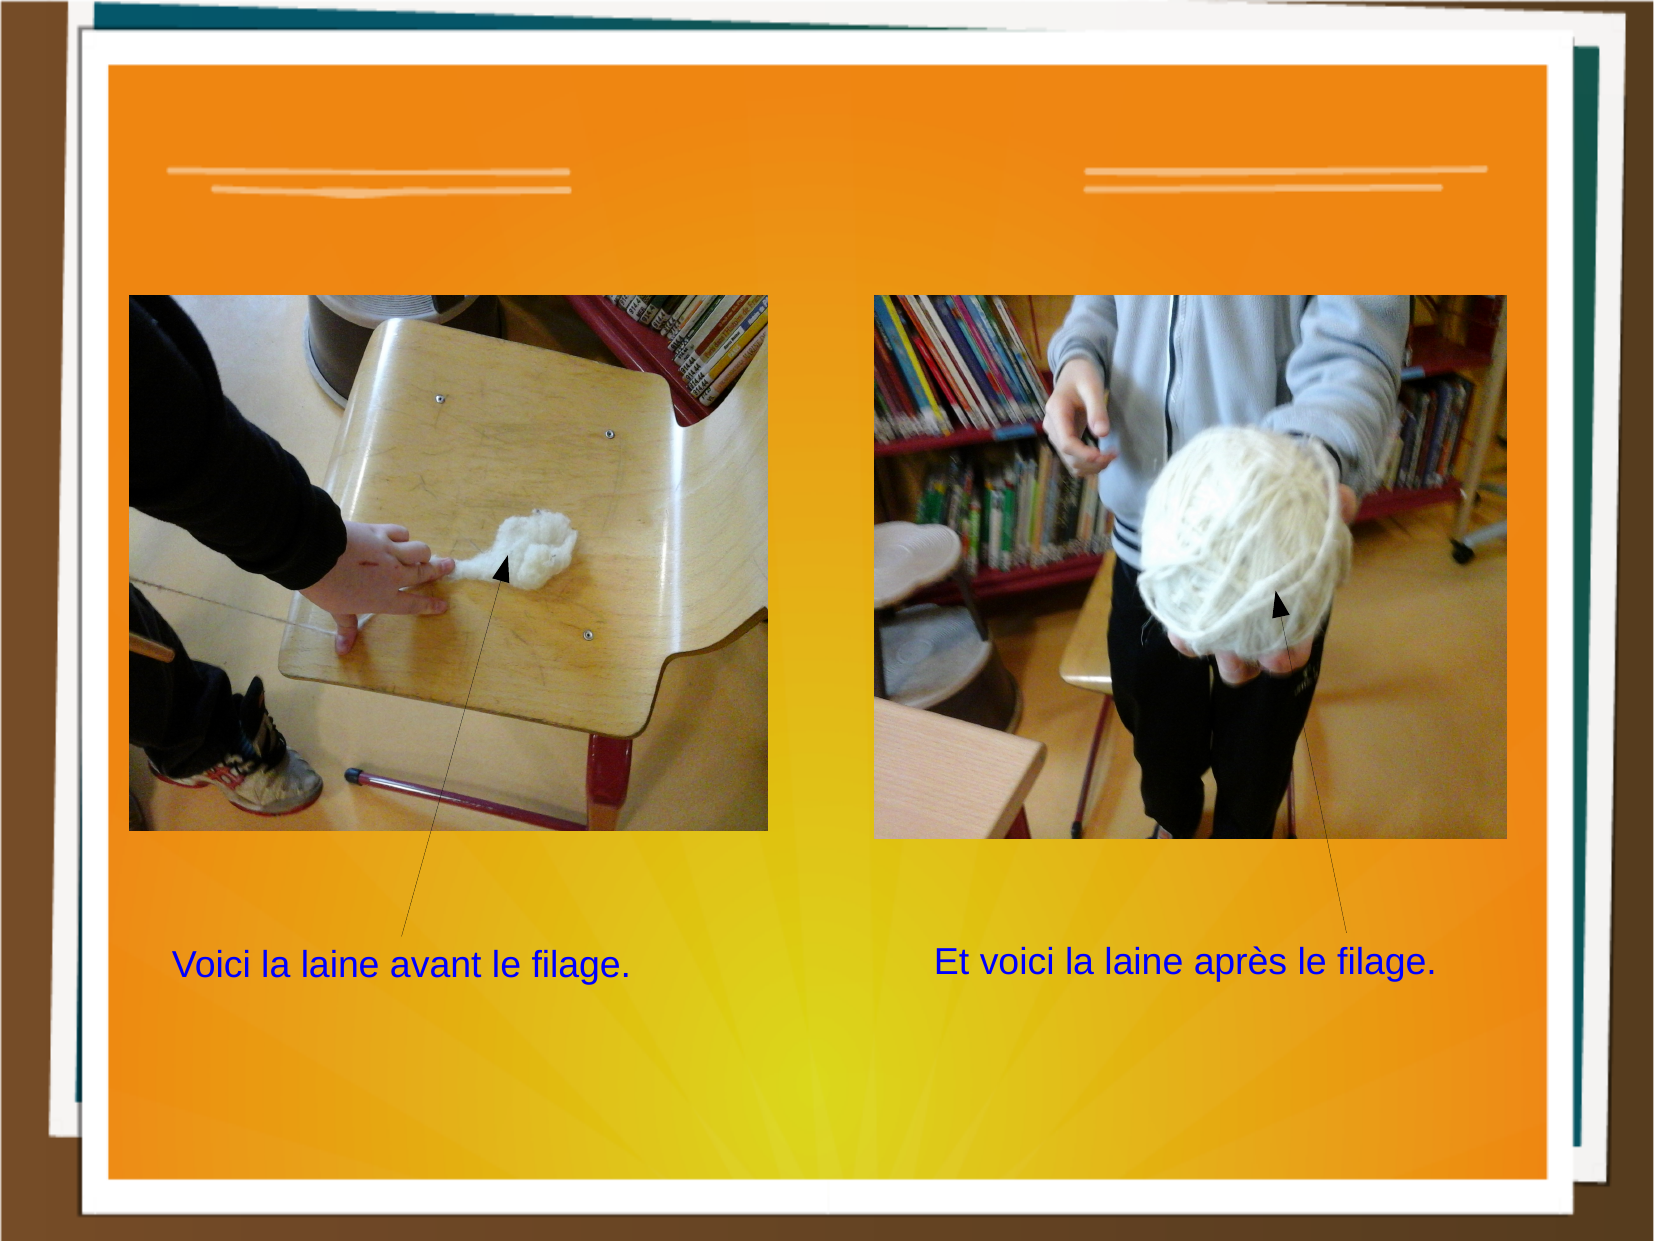

Et voici la laine après le filage.
Voici la laine avant le filage.